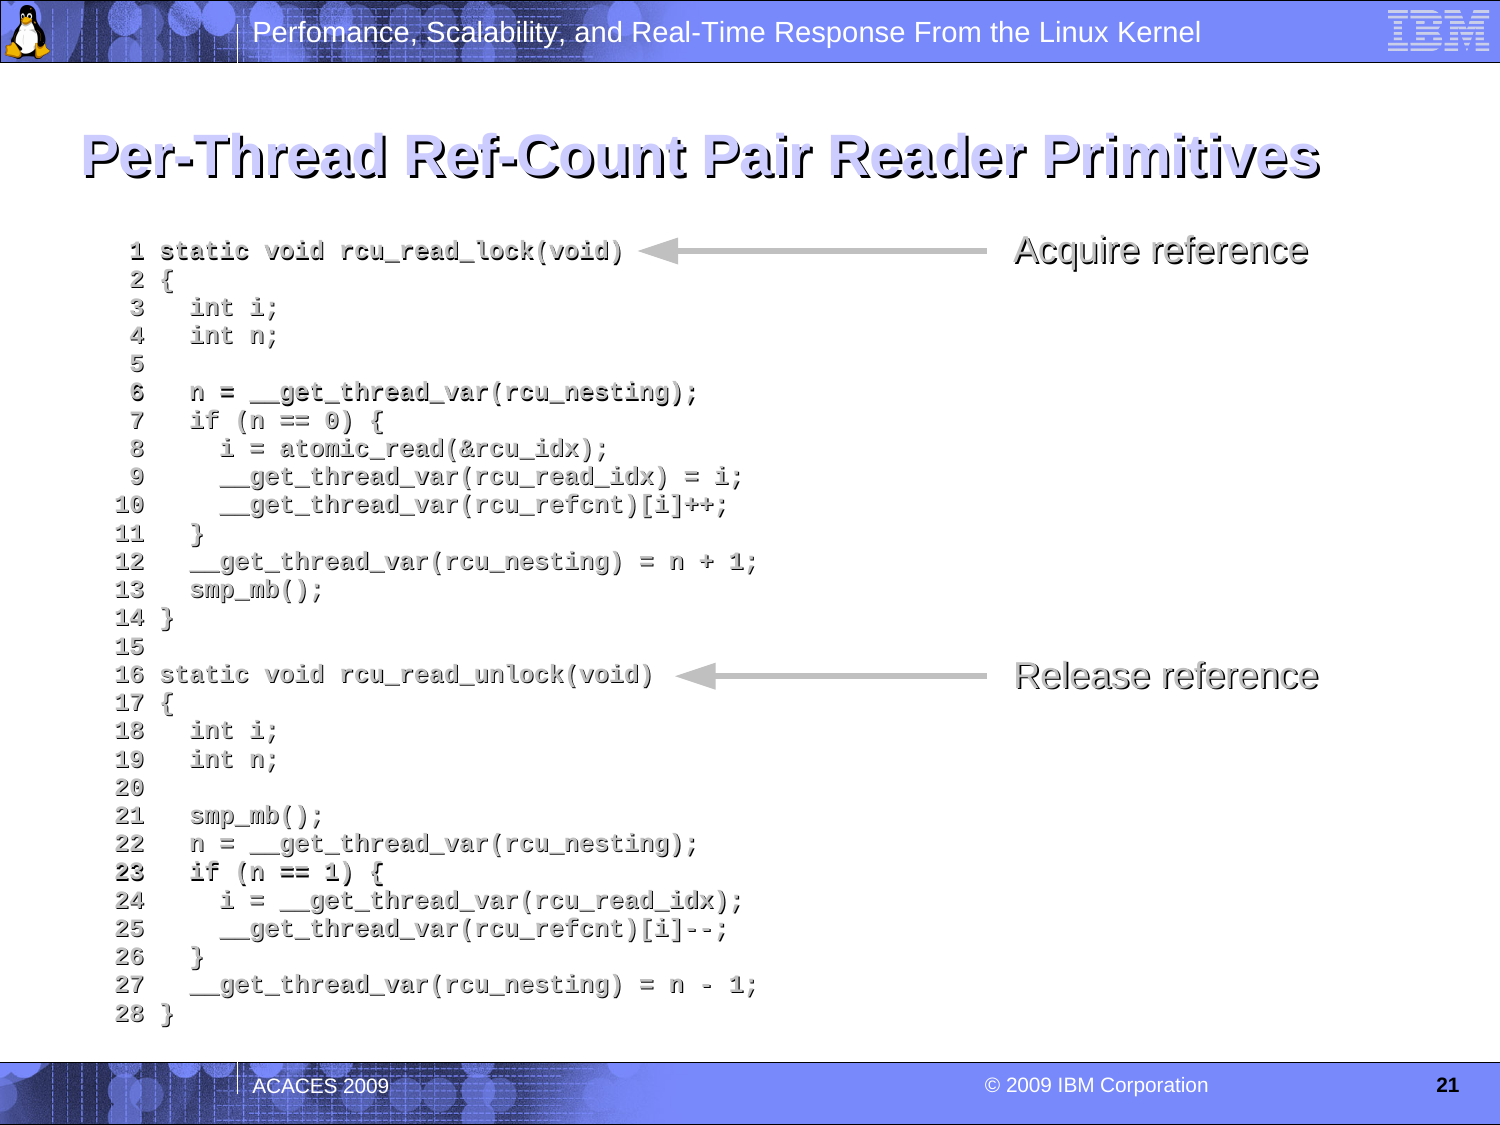

# Per-Thread Ref-Count Pair Reader Primitives
Acquire reference
 1 static void rcu_read_lock(void)
 2 {
 3 int i;
 4 int n;
 5
 6 n = __get_thread_var(rcu_nesting);
 7 if (n == 0) {
 8 i = atomic_read(&rcu_idx);
 9 __get_thread_var(rcu_read_idx) = i;
 10 __get_thread_var(rcu_refcnt)[i]++;
 11 }
 12 __get_thread_var(rcu_nesting) = n + 1;
 13 smp_mb();
 14 }
 15
 16 static void rcu_read_unlock(void)
 17 {
 18 int i;
 19 int n;
 20
 21 smp_mb();
 22 n = __get_thread_var(rcu_nesting);
 23 if (n == 1) {
 24 i = __get_thread_var(rcu_read_idx);
 25 __get_thread_var(rcu_refcnt)[i]--;
 26 }
 27 __get_thread_var(rcu_nesting) = n - 1;
 28 }
Release reference
21